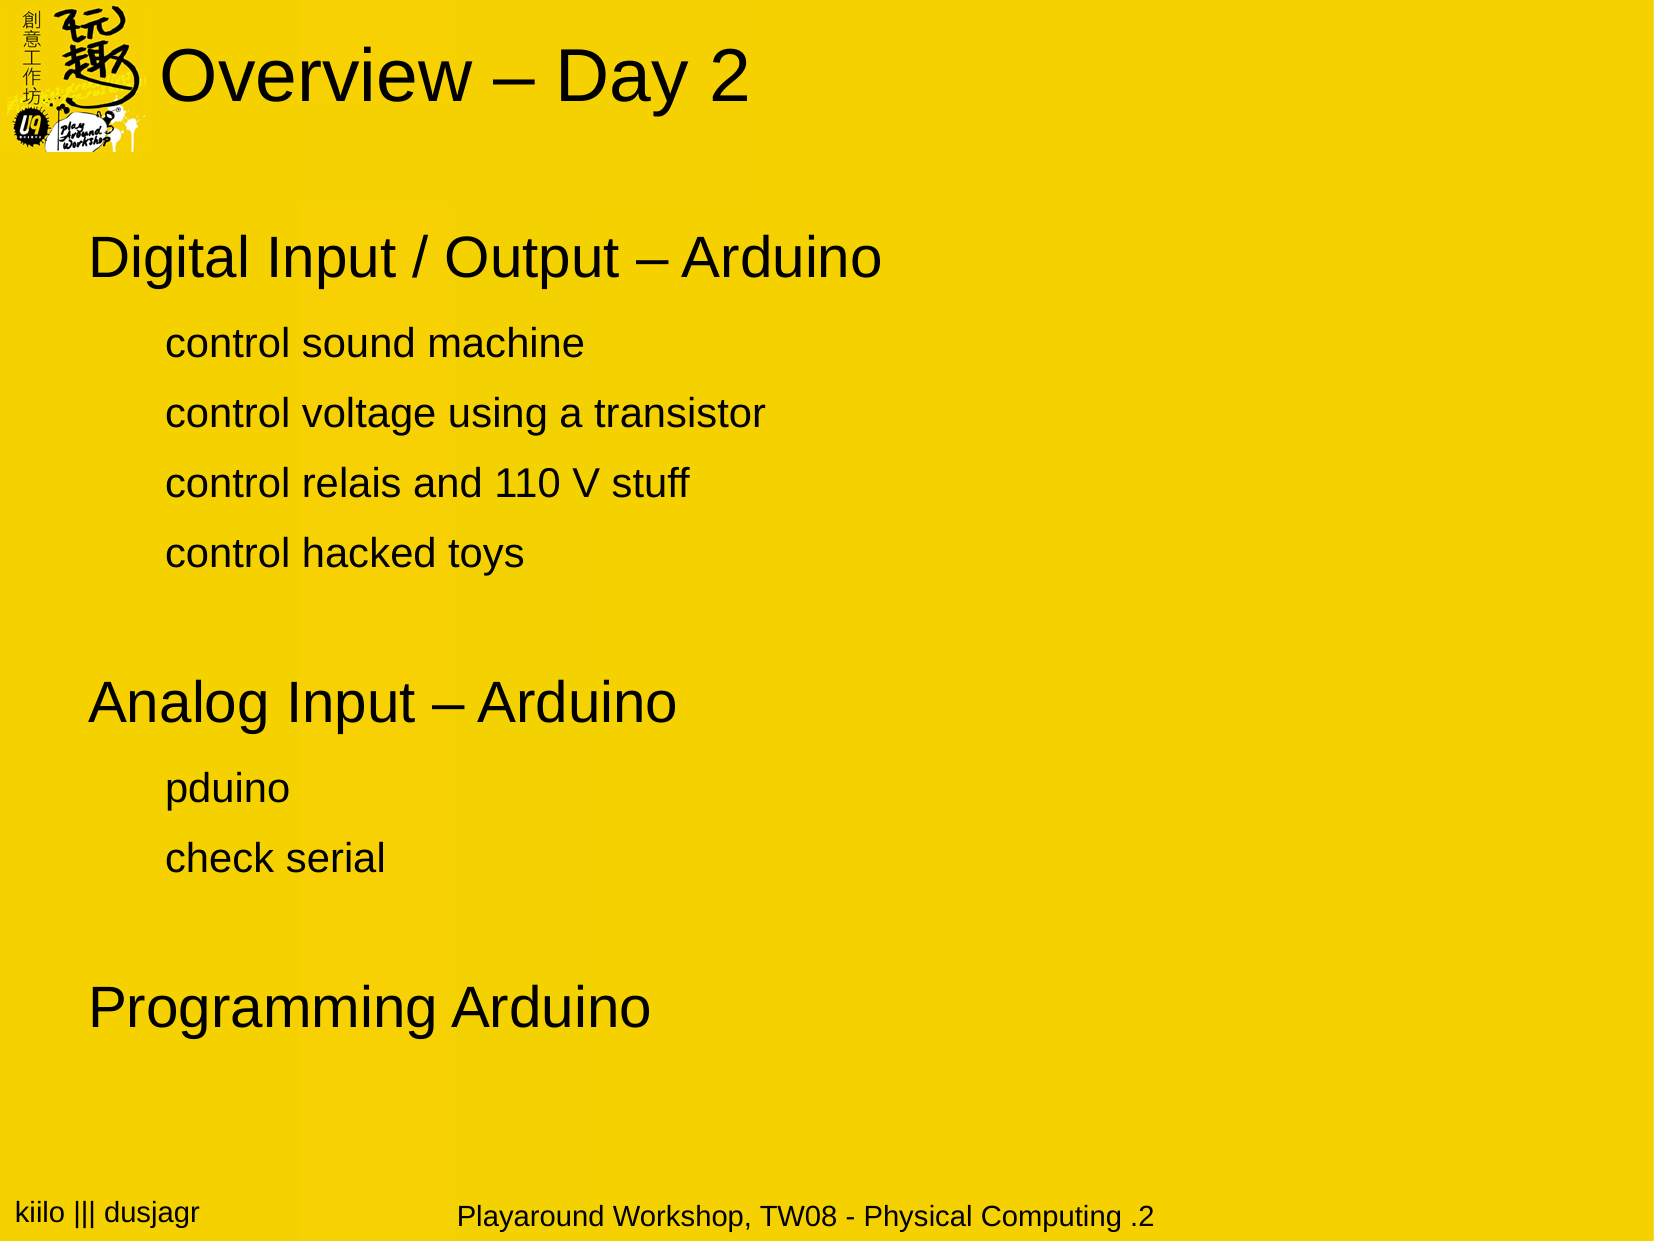

# Overview – Day 2
Digital Input / Output – Arduino
control sound machine
control voltage using a transistor
control relais and 110 V stuff
control hacked toys
Analog Input – Arduino
pduino
check serial
Programming Arduino
Playaround Workshop, TW08 - Physical Computing .2